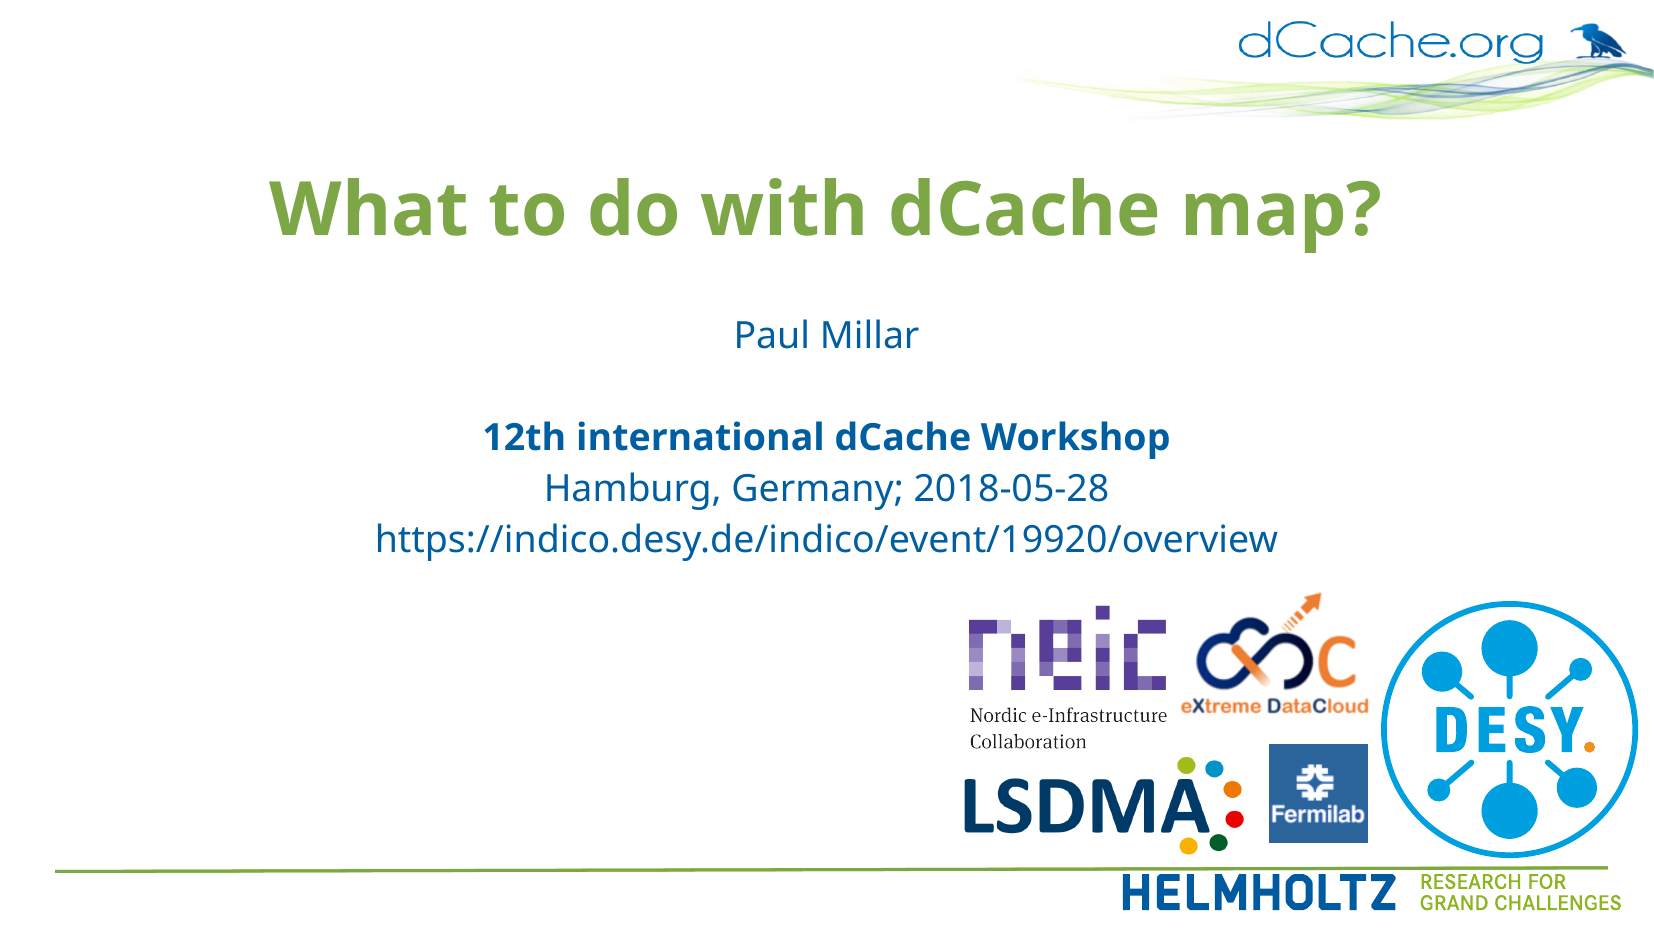

What to do with dCache map?
Paul Millar
12th international dCache Workshop
Hamburg, Germany; 2018-05-28
https://indico.desy.de/indico/event/19920/overview